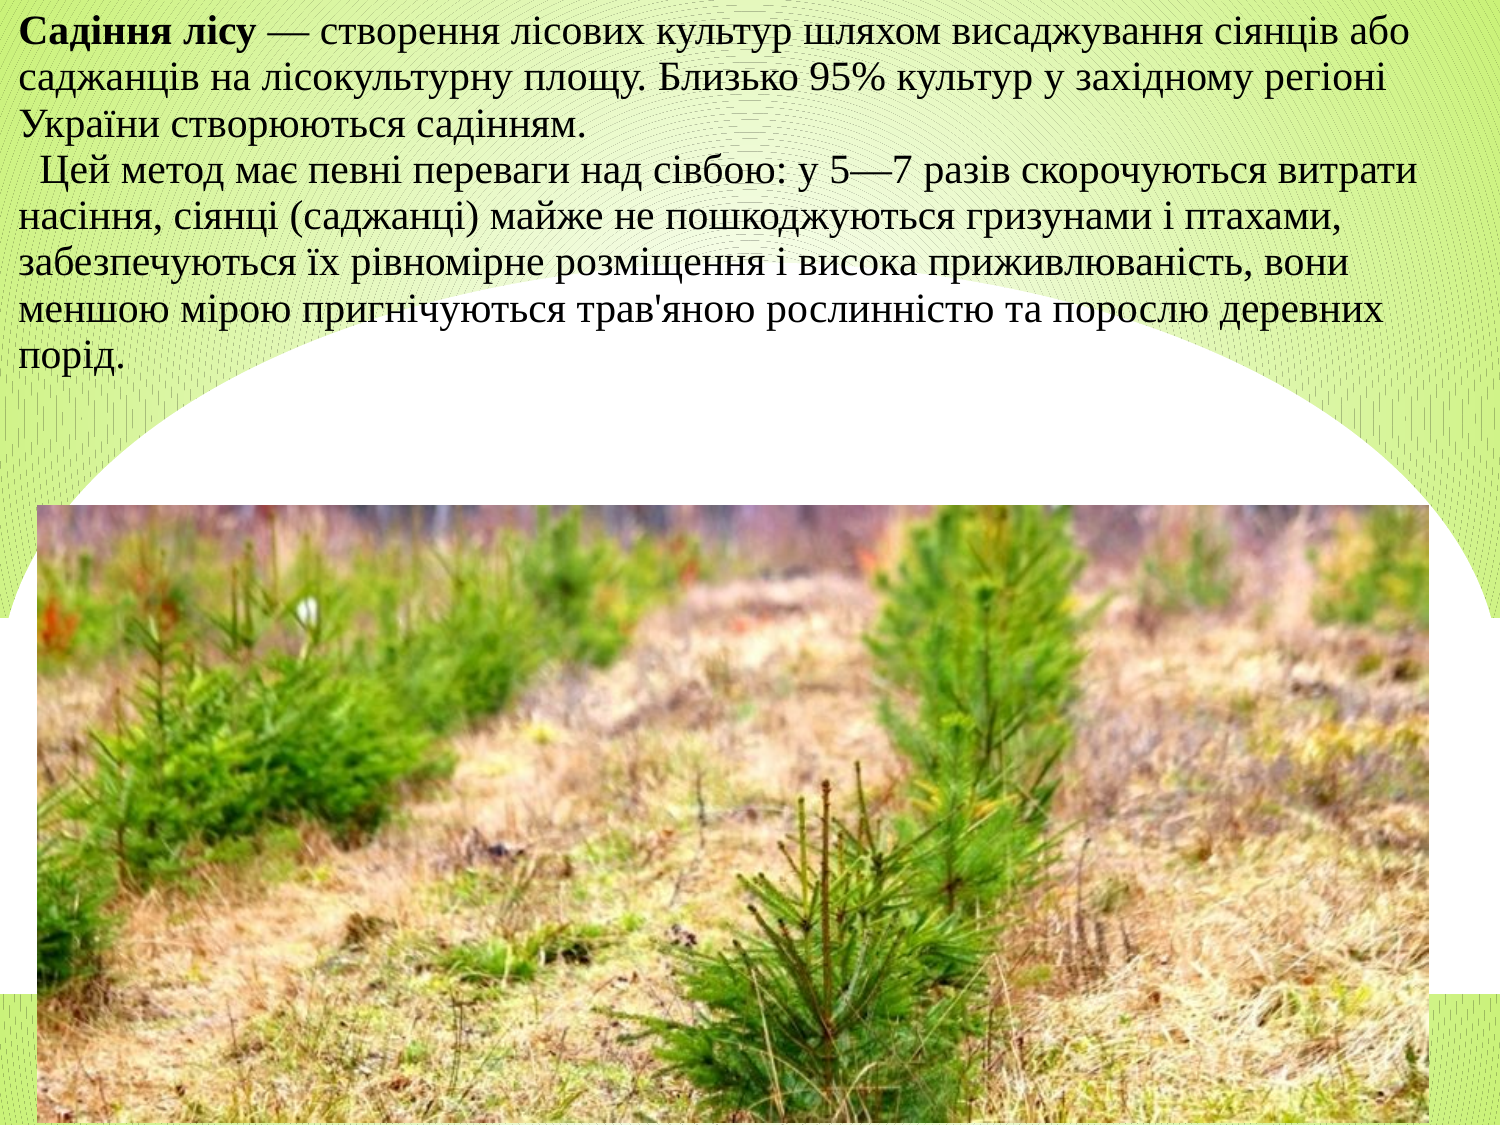

Садіння лісу — створення лісових культур шляхом висаджування сіянців або саджанців на лісокультурну площу. Близько 95% культур у західному регіоні України створюються садінням.
 Цей метод має певні переваги над сівбою: у 5—7 разів скорочуються витрати насіння, сіянці (саджанці) майже не пошкоджуються гризунами і птахами, забезпечуються їх рівномірне розміщення і висока приживлюваність, вони меншою мірою пригнічуються трав'яною рослинністю та порослю деревних порід.